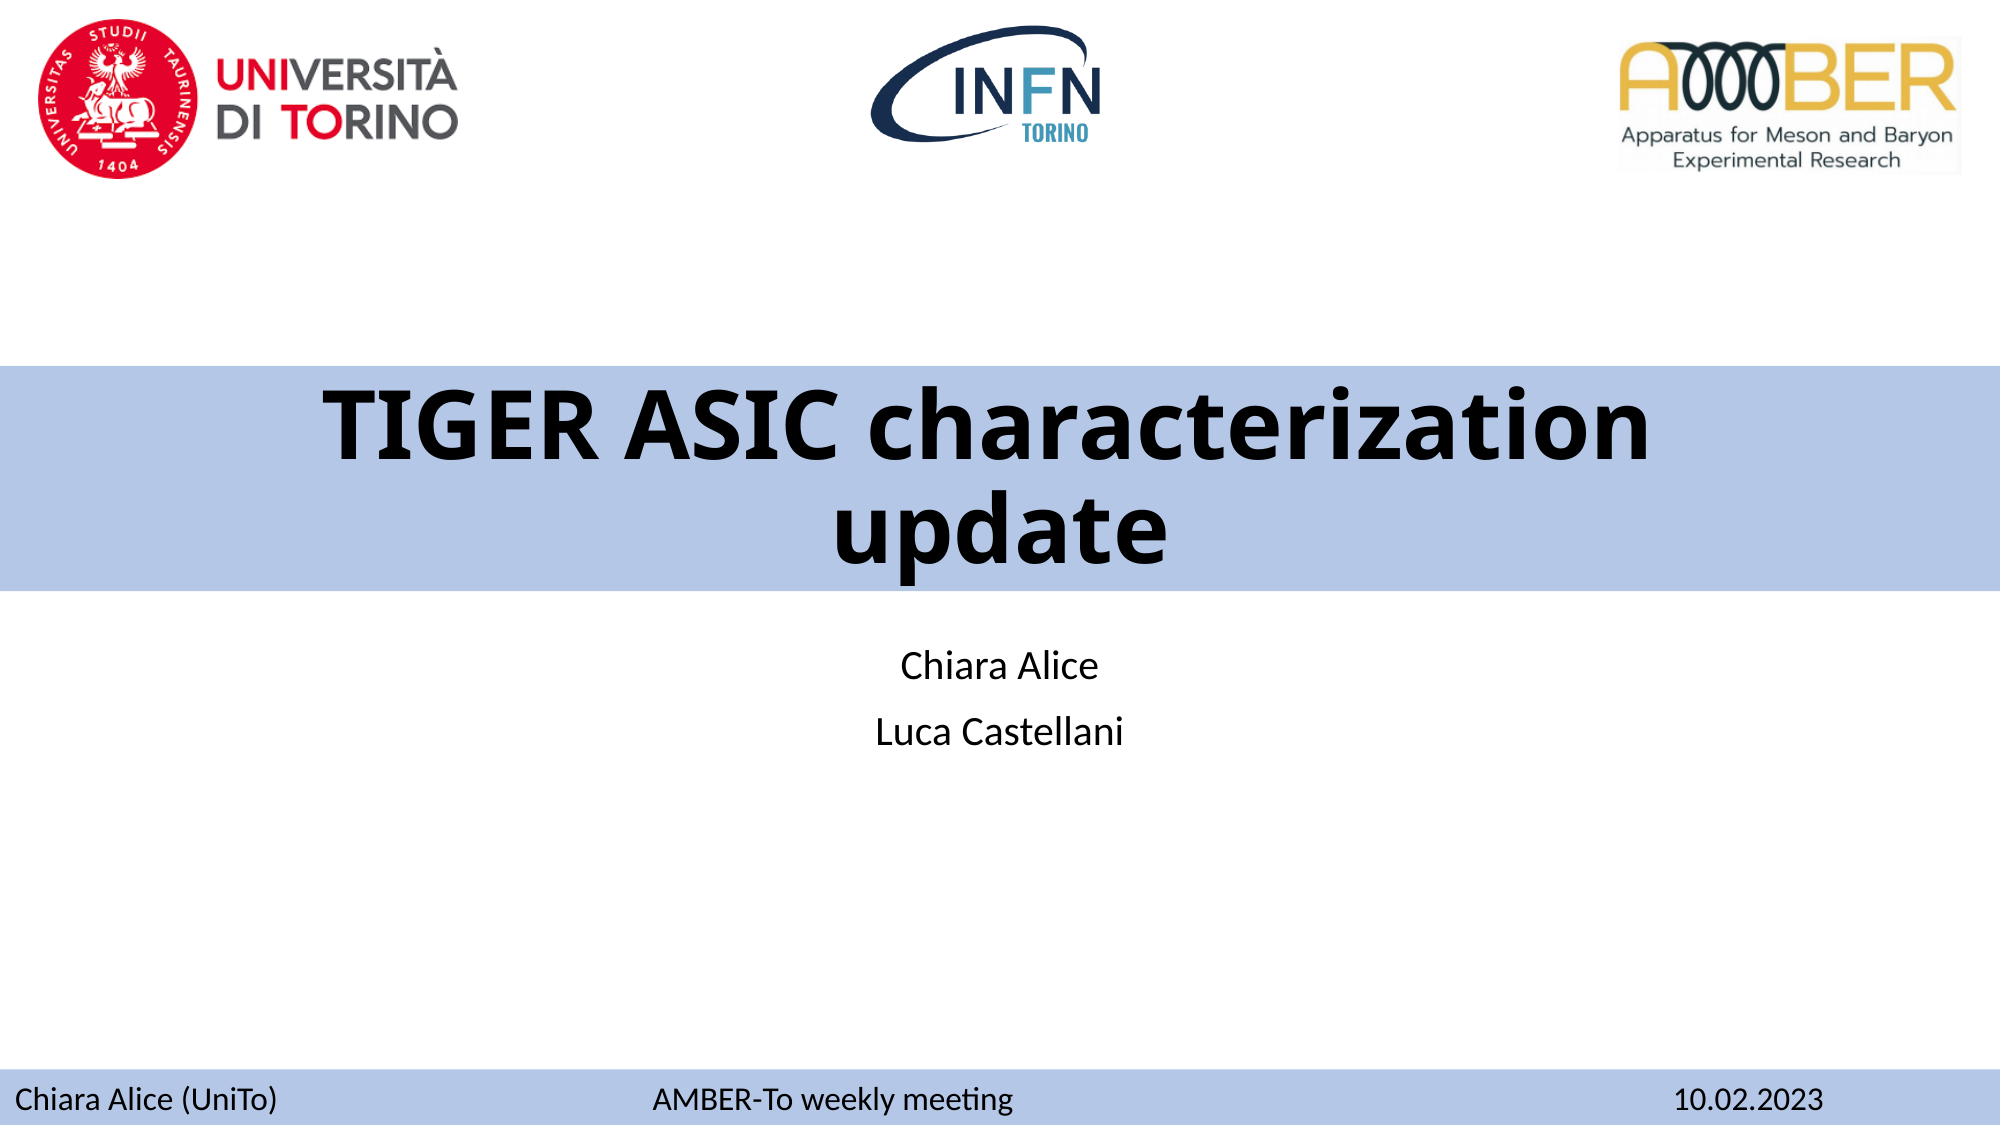

# TIGER ASIC characterization update
Chiara Alice
Luca Castellani
Chiara Alice (UniTo)			 AMBER-To weekly meeting 10.02.2023